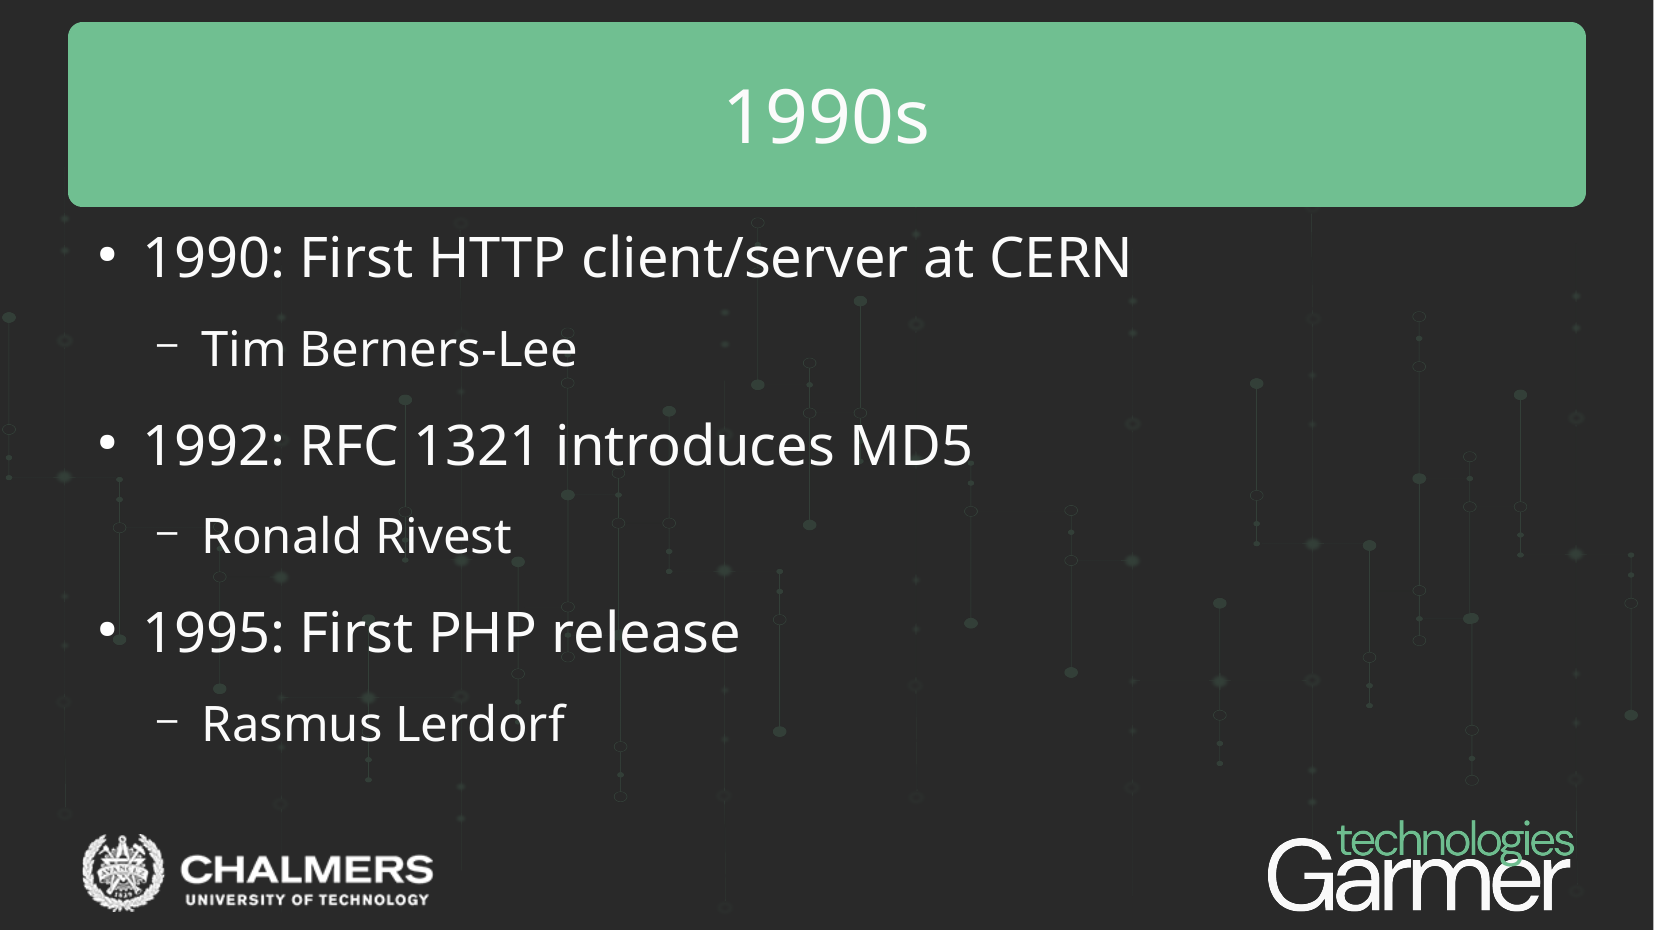

# 1990s
1990: First HTTP client/server at CERN
Tim Berners-Lee
1992: RFC 1321 introduces MD5
Ronald Rivest
1995: First PHP release
Rasmus Lerdorf